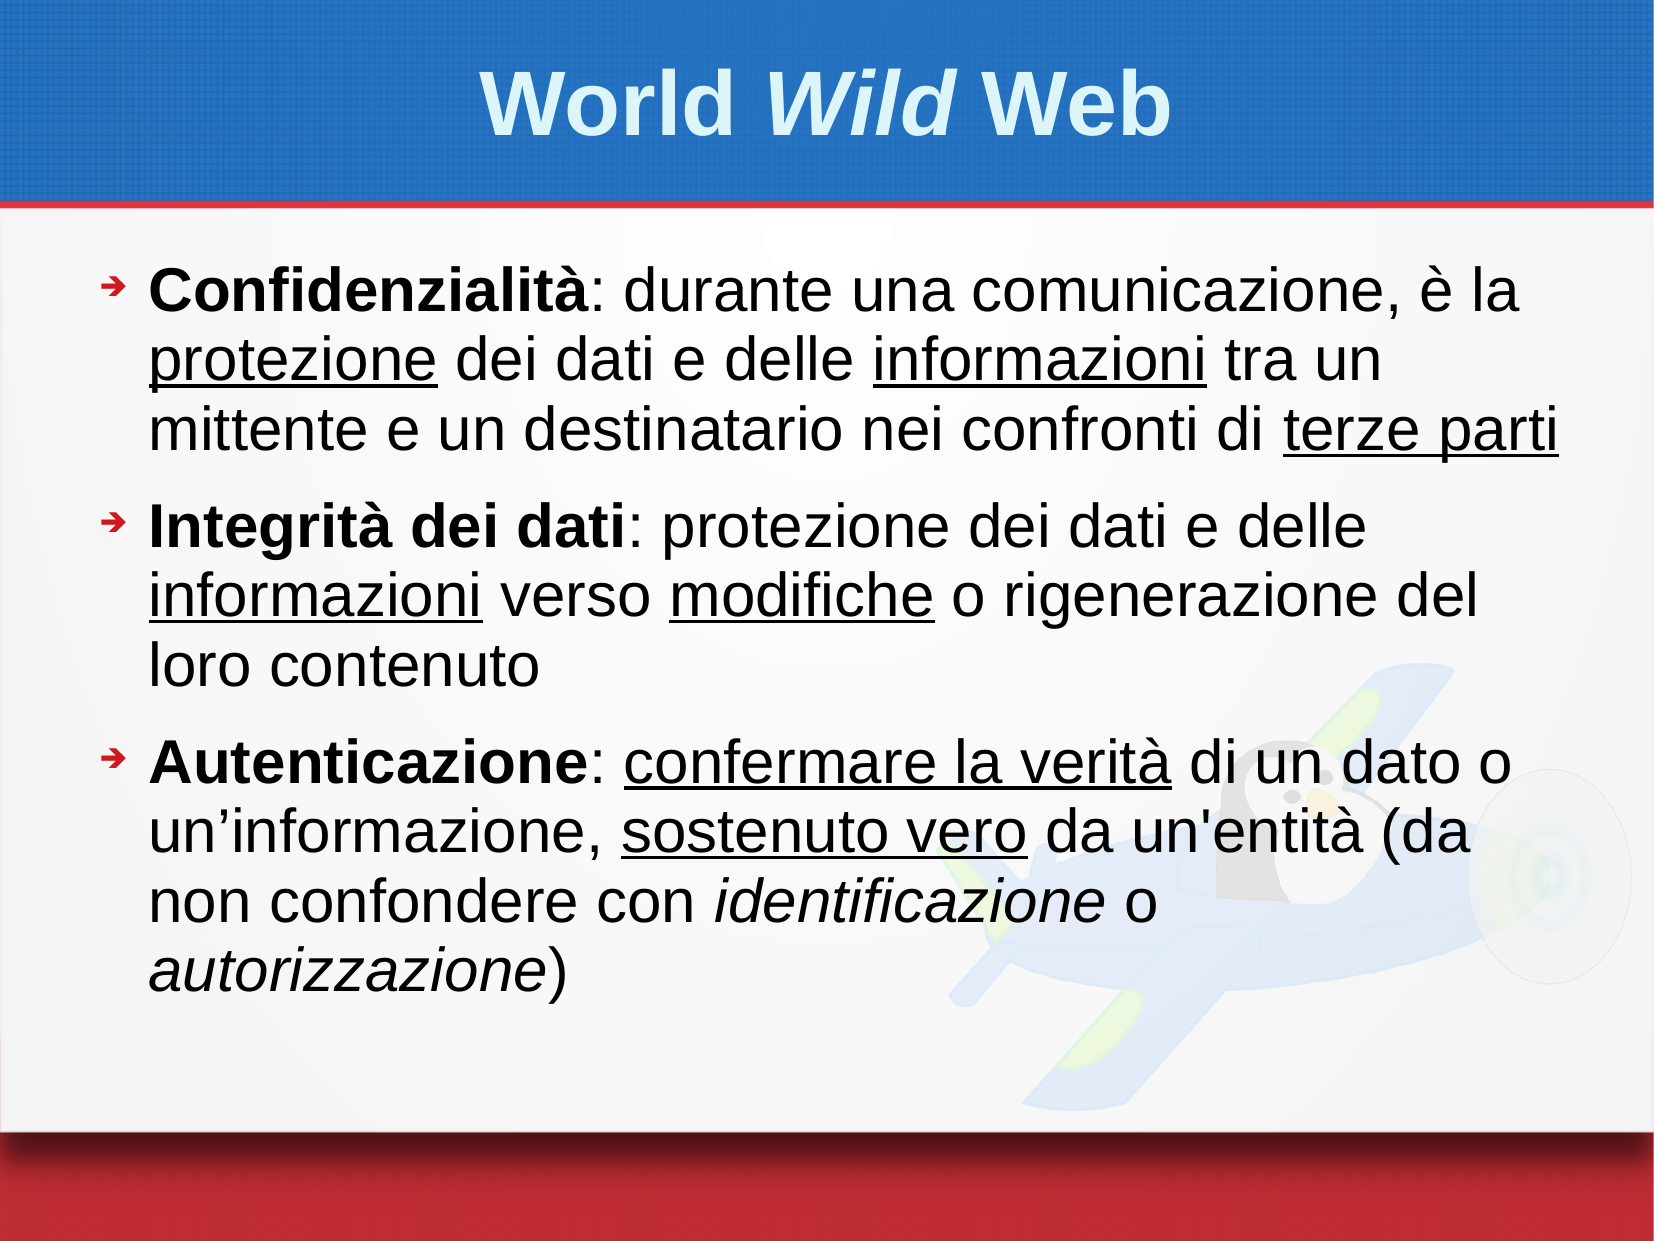

# World Wild Web
Confidenzialità: durante una comunicazione, è la protezione dei dati e delle informazioni tra un mittente e un destinatario nei confronti di terze parti
Integrità dei dati: protezione dei dati e delle informazioni verso modifiche o rigenerazione del loro contenuto
Autenticazione: confermare la verità di un dato o un’informazione, sostenuto vero da un'entità (da non confondere con identificazione o autorizzazione)